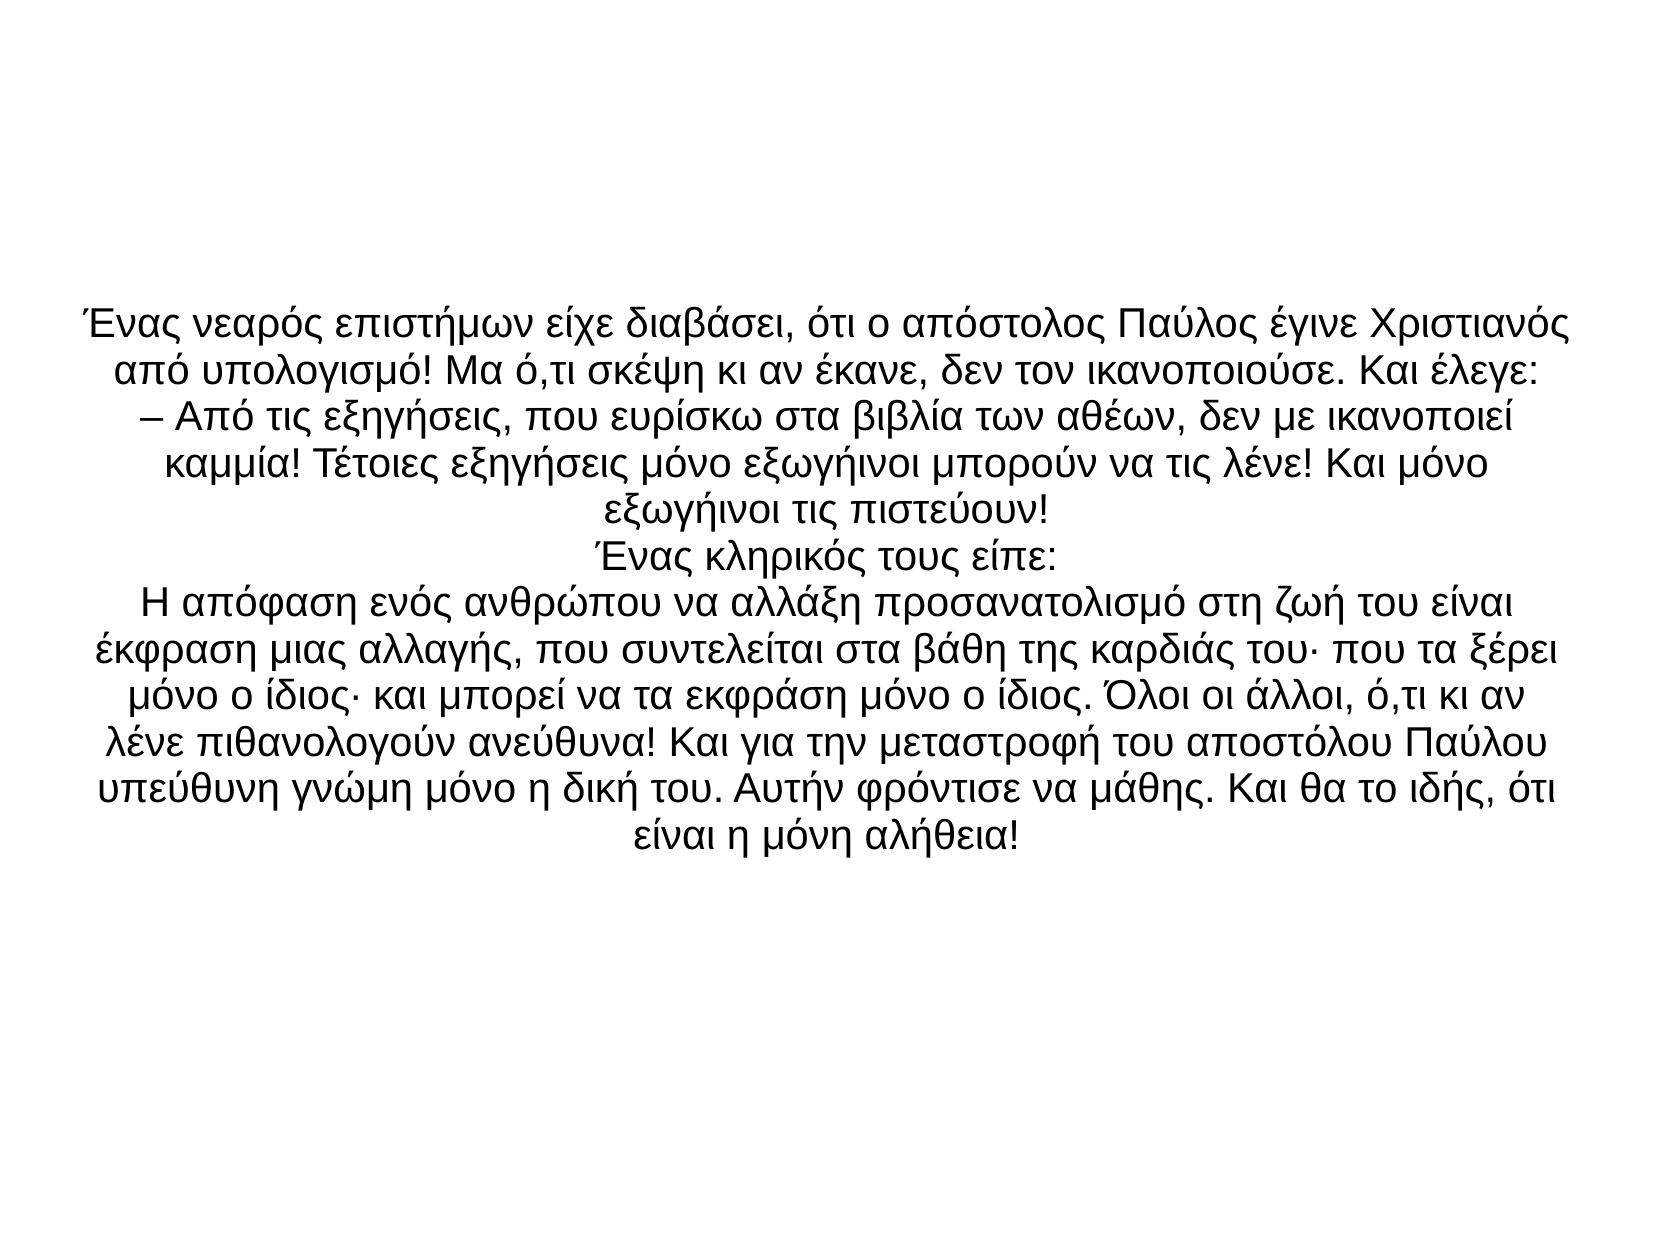

# Ένας νεαρός επιστήμων είχε διαβάσει, ότι ο απόστολος Παύλος έγινε Χριστιανός από υπολογισμό! Μα ό,τι σκέψη κι αν έκανε, δεν τον ικανοποιούσε. Και έλεγε:
– Από τις εξηγήσεις, που ευρίσκω στα βιβλία των αθέων, δεν με ικανοποιεί καμμία! Τέτοιες εξηγήσεις μόνο εξωγήινοι μπορούν να τις λένε! Και μόνο εξωγήινοι τις πιστεύουν!
Ένας κληρικός τους είπε:
Η απόφαση ενός ανθρώπου να αλλάξη προσανατολισμό στη ζωή του είναι έκφραση μιας αλλαγής, που συντελείται στα βάθη της καρδιάς του∙ που τα ξέρει μόνο ο ίδιος∙ και μπορεί να τα εκφράση μόνο ο ίδιος. Όλοι οι άλλοι, ό,τι κι αν λένε πιθανολογούν ανεύθυνα! Και για την μεταστροφή του αποστόλου Παύλου υπεύθυνη γνώμη μόνο η δική του. Αυτήν φρόντισε να μάθης. Και θα το ιδής, ότι είναι η μόνη αλήθεια!